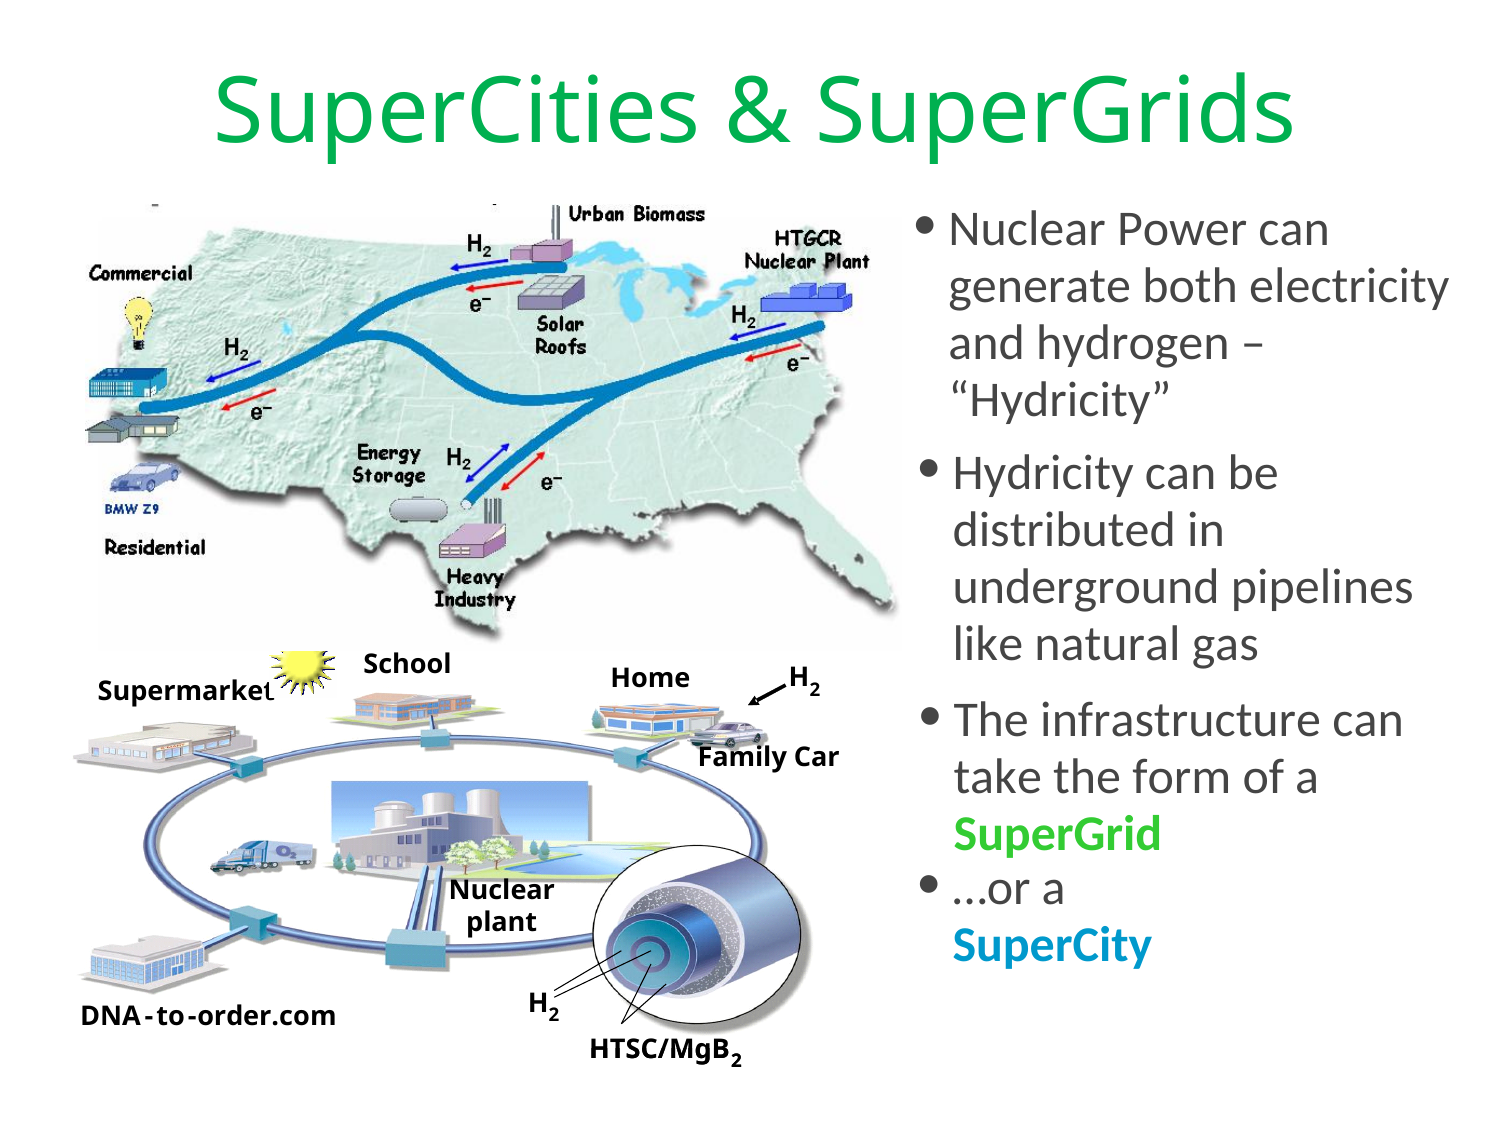

# SuperCities & SuperGrids
Nuclear Power can generate both electricity and hydrogen – “Hydricity”
Hydricity can be distributed in underground pipelines like natural gas
School
School
H
H
Home
Home
Supermarket
Supermarket
2
2
Family Car
Family Car
Nuclear
Nuclear
plant
plant
H
H
DNA
DNA
-
-
to
to
-
-
order.com
order.com
2
2
HTSC/MgB
HTSC/MgB
2
2
The infrastructure can take the form of a SuperGrid
…or a
SuperCity